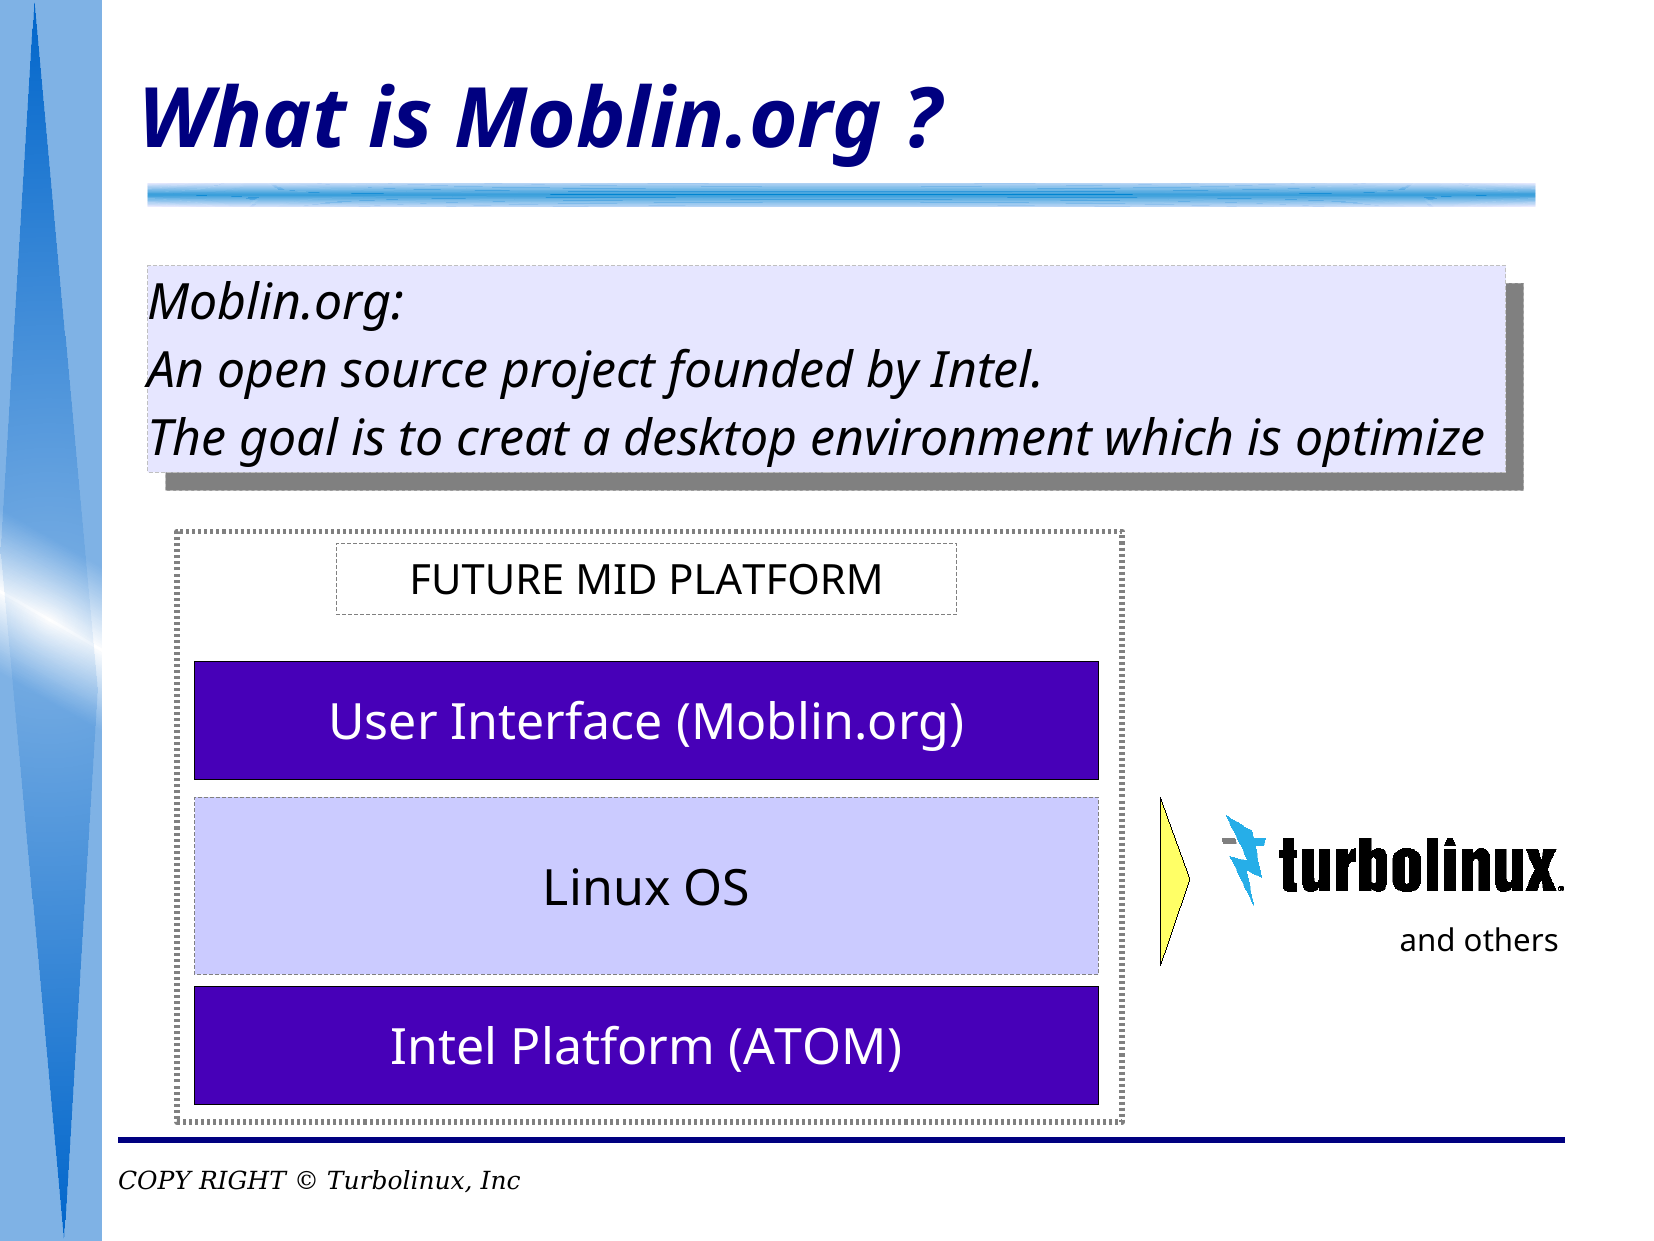

# What is Moblin.org ?
Moblin.org:
An open source project founded by Intel.
The goal is to creat a desktop environment which is optimized for mobile internet devises
FUTURE MID PLATFORM
User Interface (Moblin.org)
Linux OS
and others
Intel Platform (ATOM)